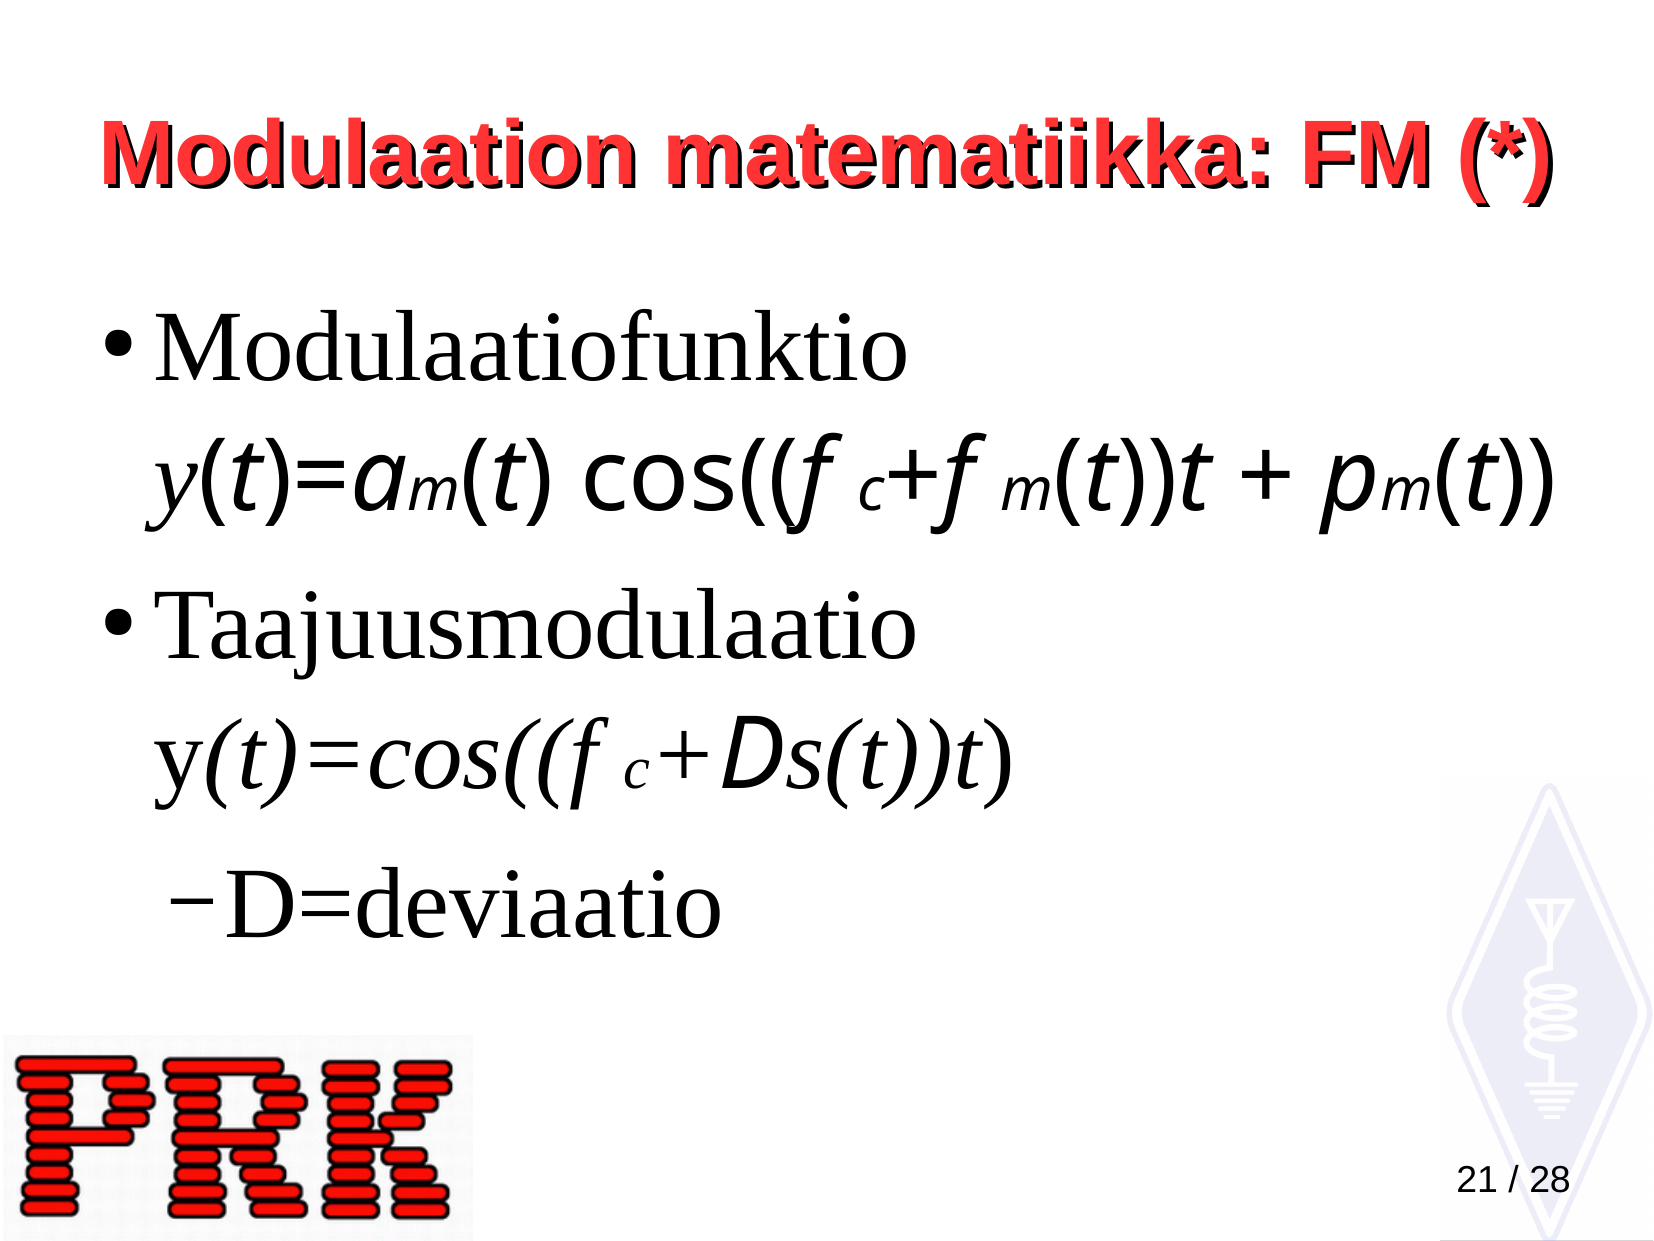

# Modulaation matematiikka: FM (*)
Modulaatiofunktio
y(t)=am(t) cos((f c+f m(t))t + pm(t))
Taajuusmodulaatio
y(t)=cos((f c+Ds(t))t)
D=deviaatio
21